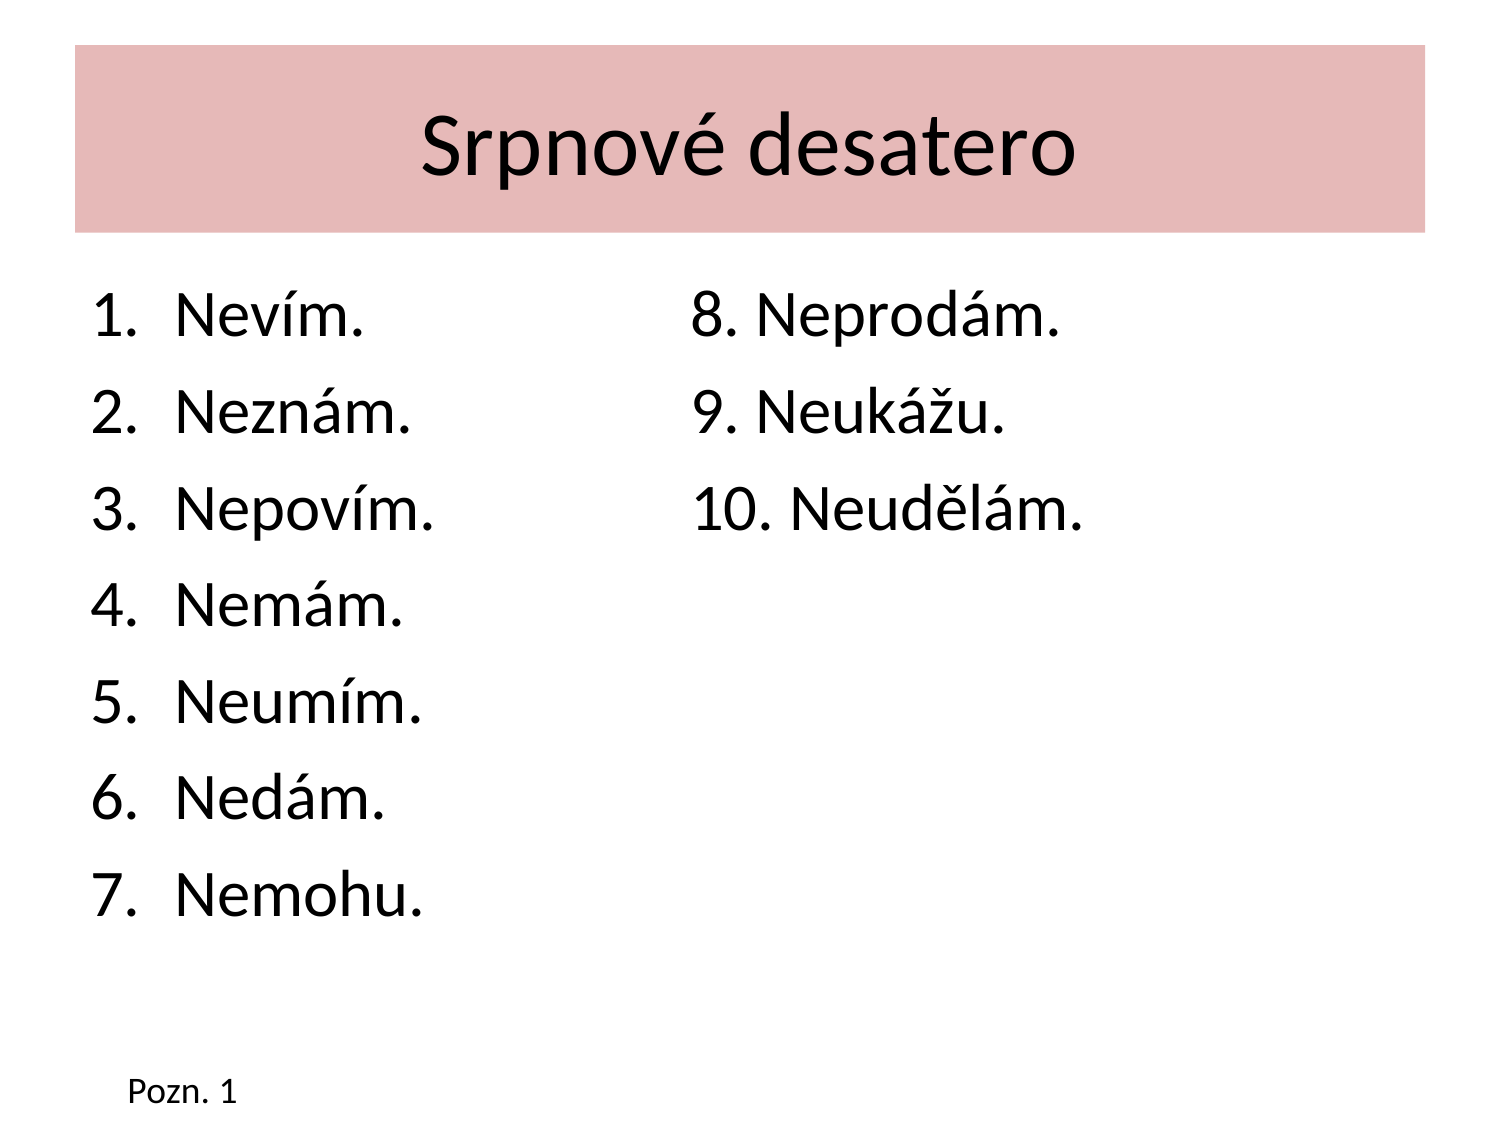

# Srpnové desatero
Nevím.			8. Neprodám.
Neznám.		9. Neukážu.
Nepovím.		10. Neudělám.
Nemám.
Neumím.
Nedám.
Nemohu.
Pozn. 1